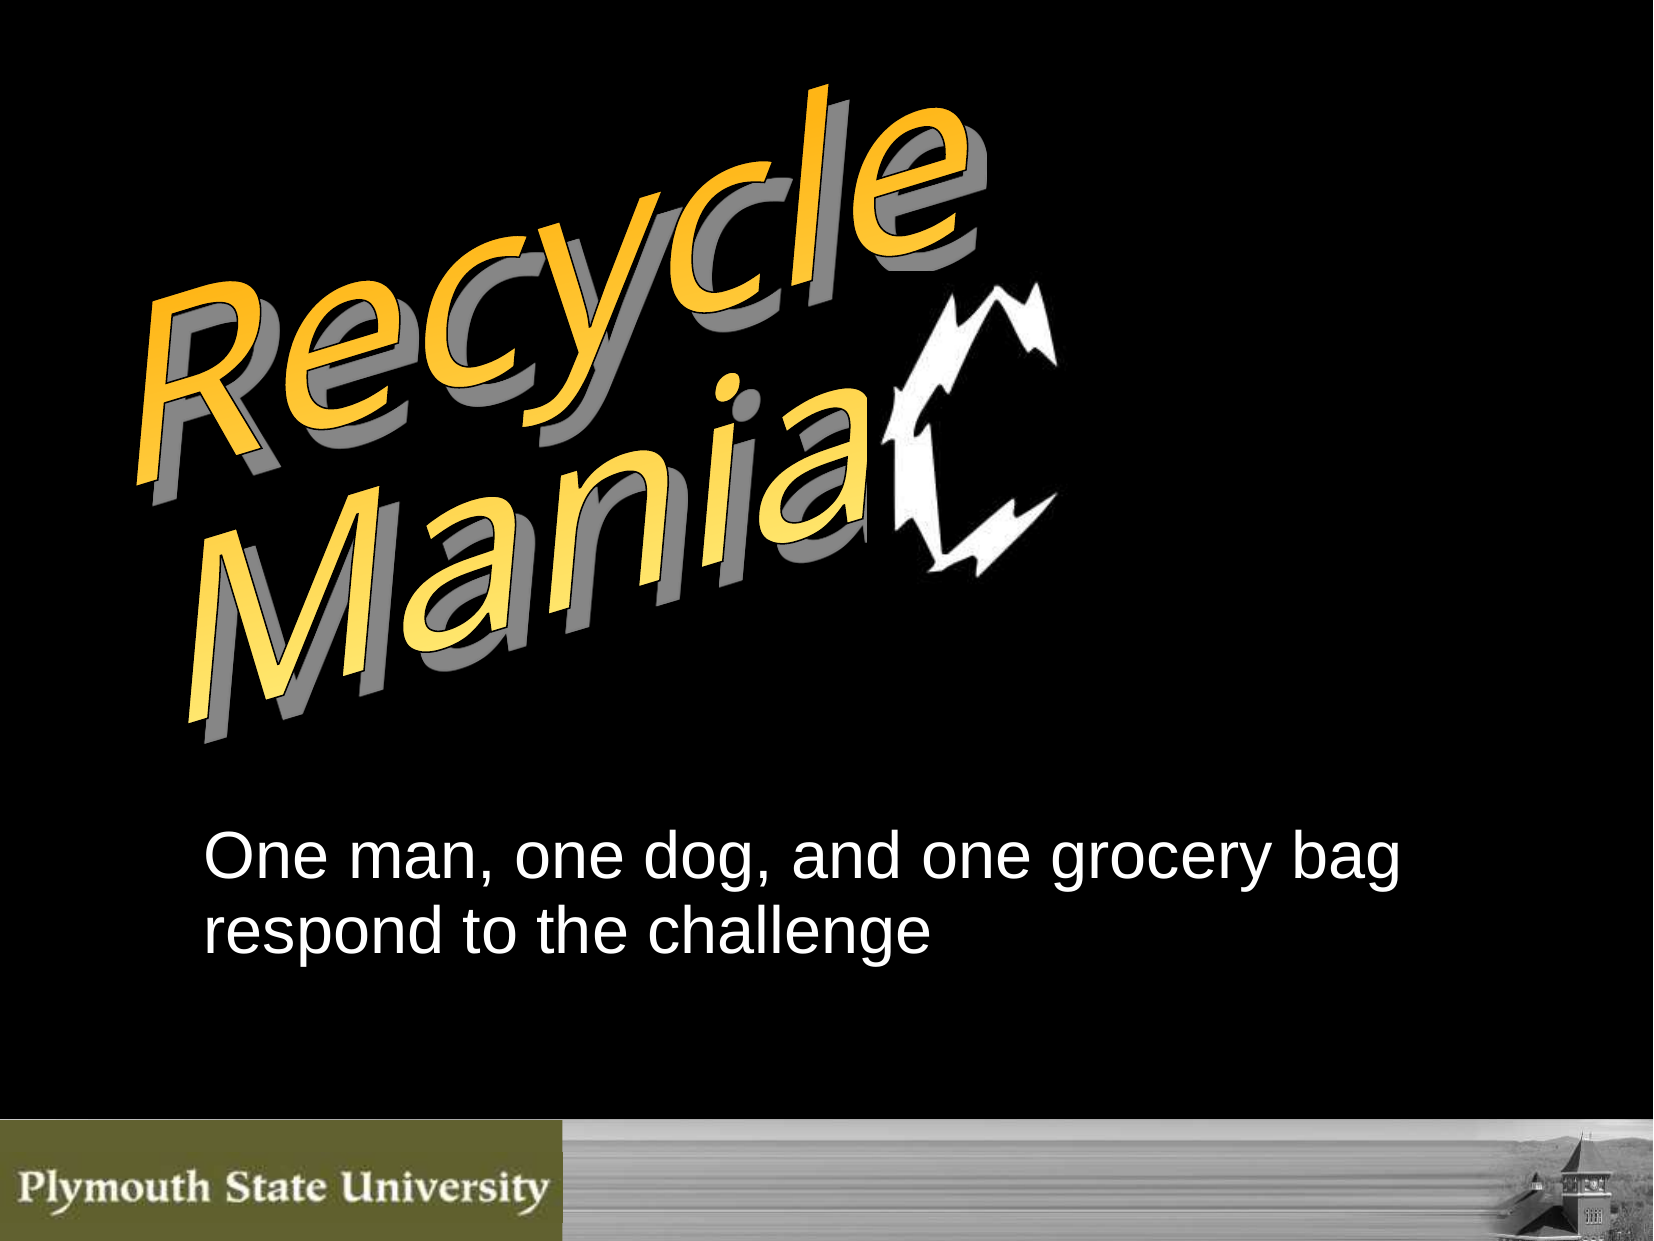

Recycle
Mania
One man, one dog, and one grocery bag respond to the challenge